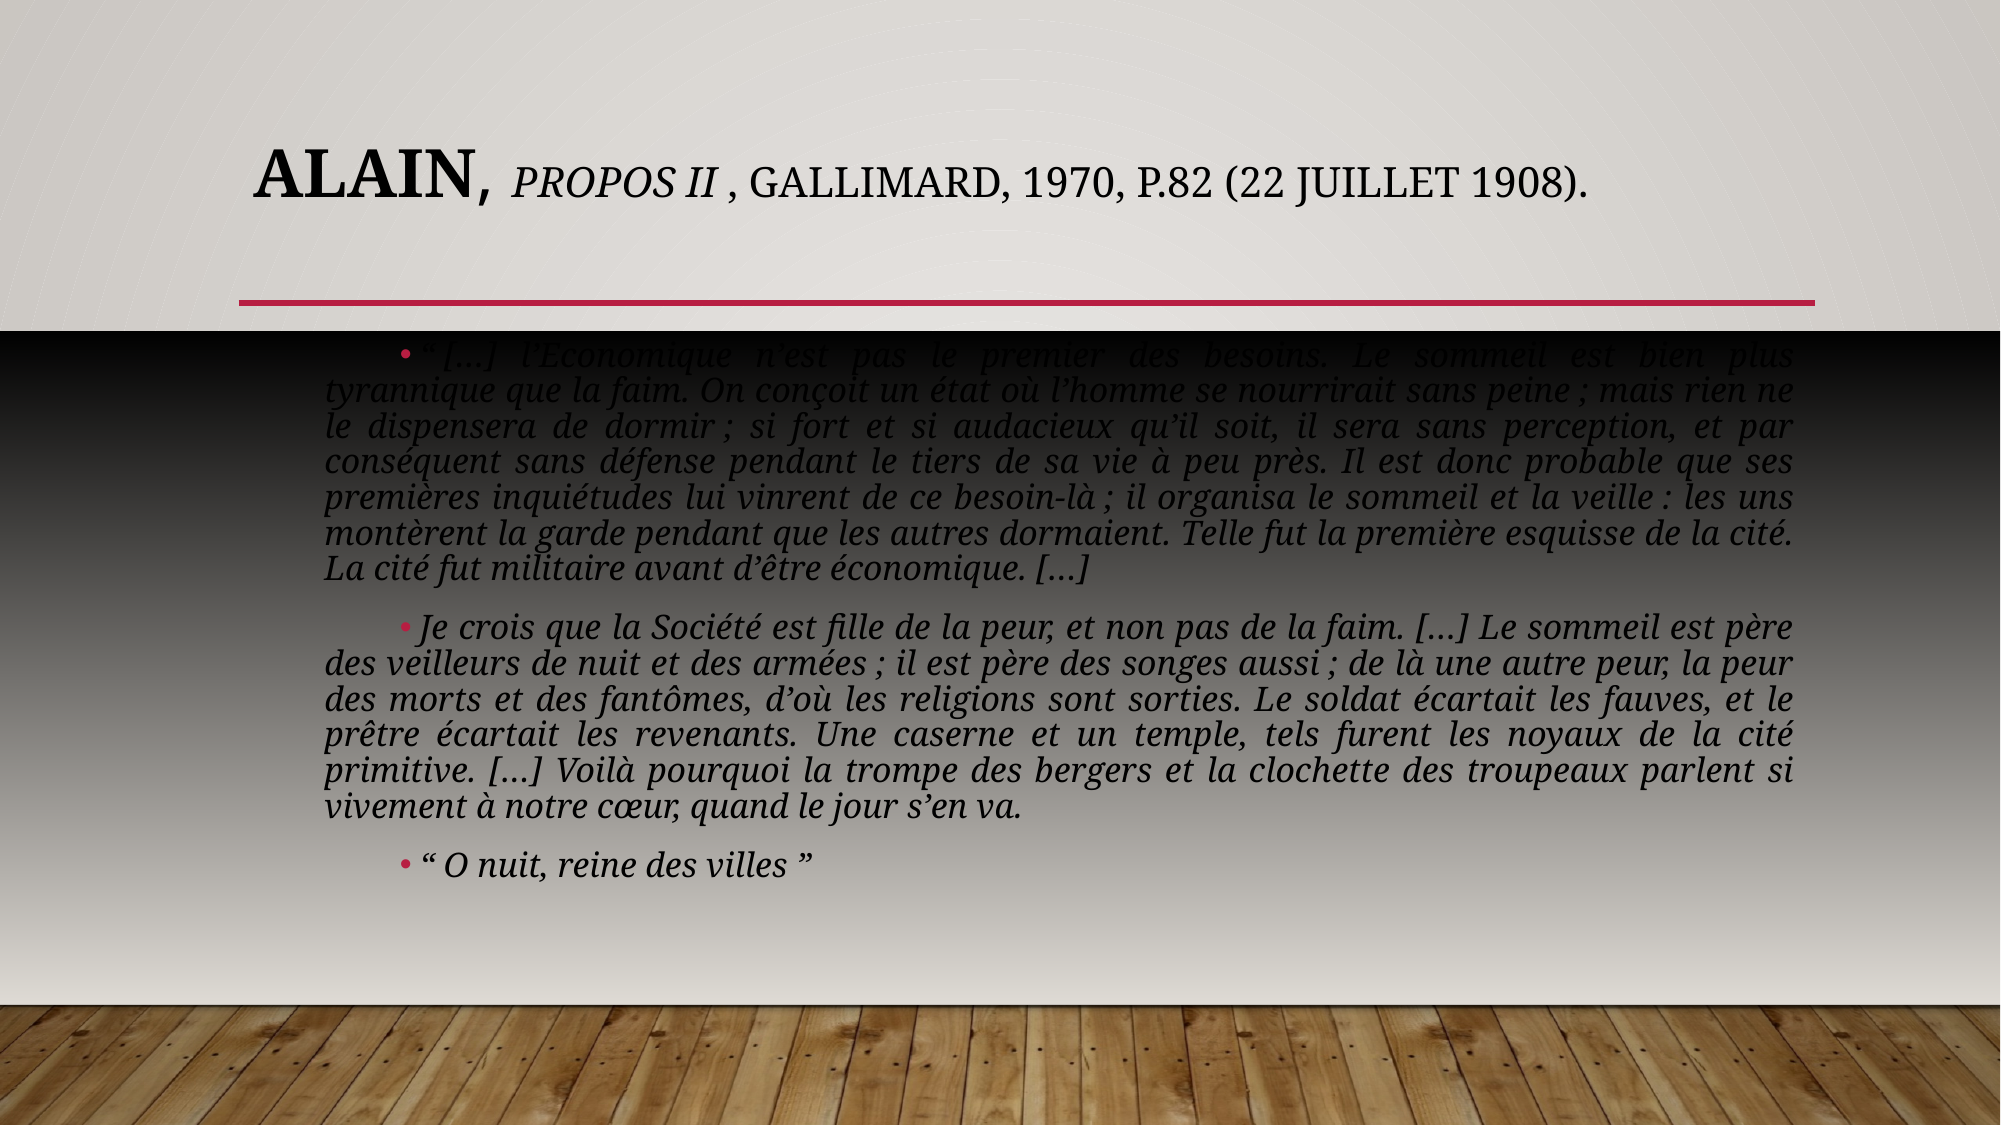

# Alain, Propos II , Gallimard, 1970, p.82 (22 juillet 1908).
“ […] l’Economique n’est pas le premier des besoins. Le sommeil est bien plus tyrannique que la faim. On conçoit un état où l’homme se nourrirait sans peine ; mais rien ne le dispensera de dormir ; si fort et si audacieux qu’il soit, il sera sans perception, et par conséquent sans défense pendant le tiers de sa vie à peu près. Il est donc probable que ses premières inquiétudes lui vinrent de ce besoin-là ; il organisa le sommeil et la veille : les uns montèrent la garde pendant que les autres dormaient. Telle fut la première esquisse de la cité. La cité fut militaire avant d’être économique. […]
Je crois que la Société est fille de la peur, et non pas de la faim. […] Le sommeil est père des veilleurs de nuit et des armées ; il est père des songes aussi ; de là une autre peur, la peur des morts et des fantômes, d’où les religions sont sorties. Le soldat écartait les fauves, et le prêtre écartait les revenants. Une caserne et un temple, tels furent les noyaux de la cité primitive. […] Voilà pourquoi la trompe des bergers et la clochette des troupeaux parlent si vivement à notre cœur, quand le jour s’en va.
“ O nuit, reine des villes ”